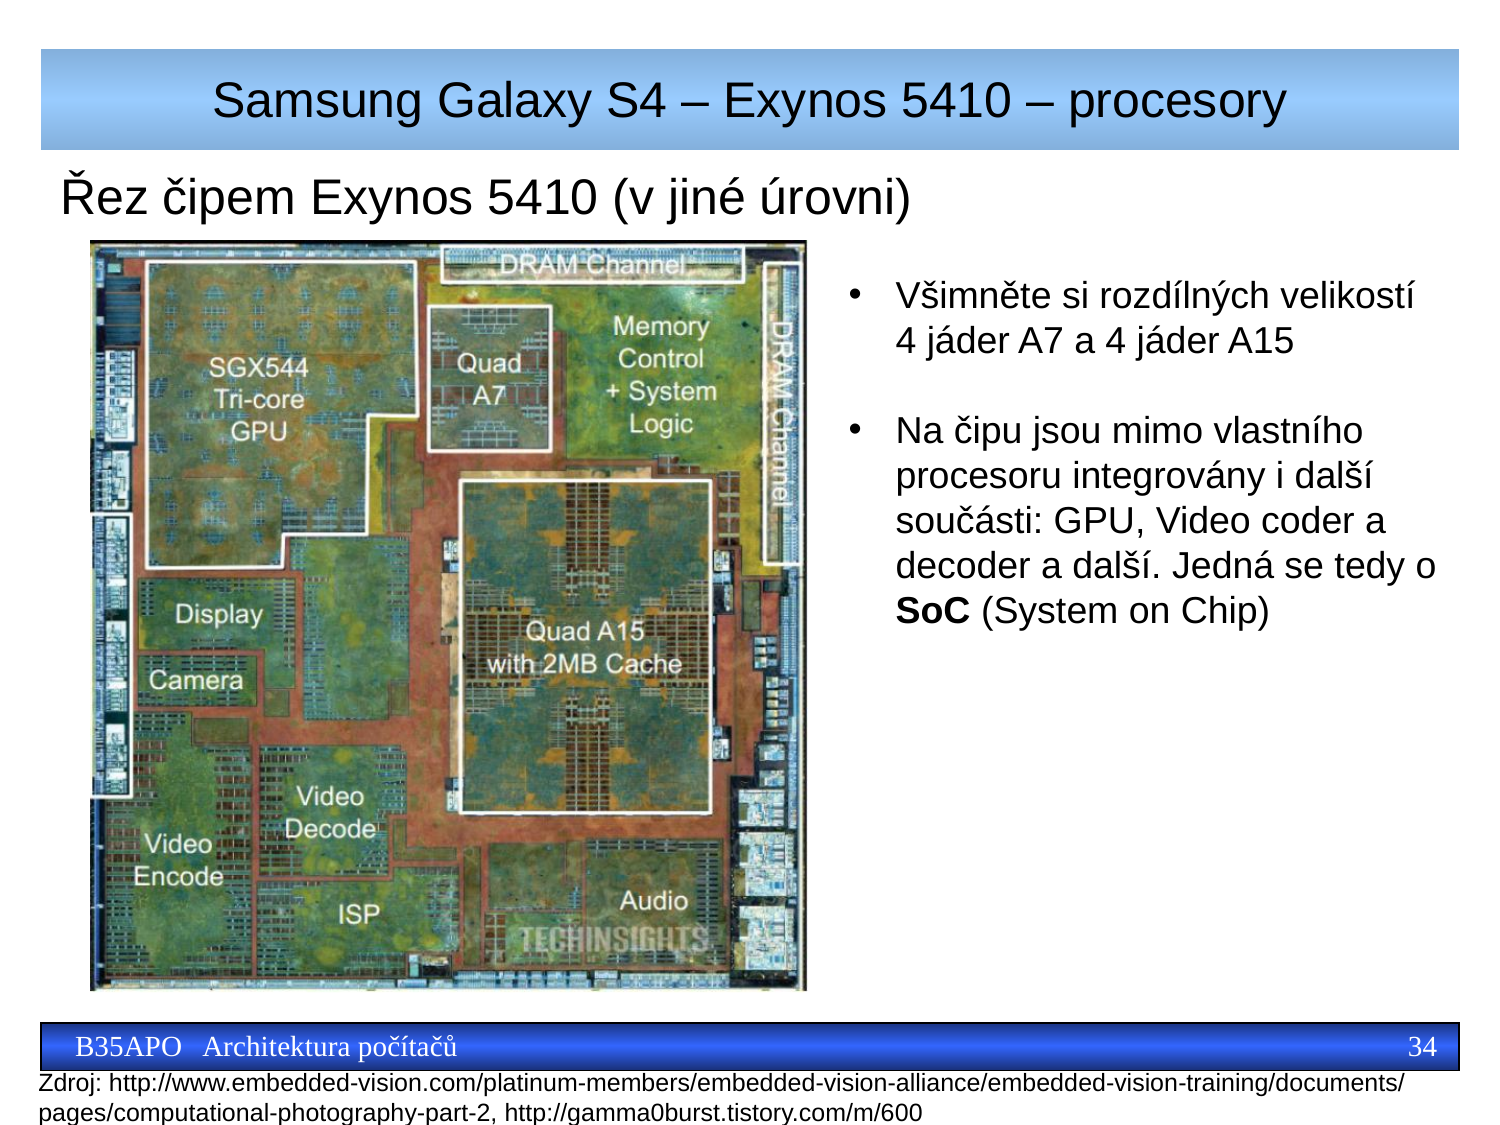

# Samsung Galaxy S4 – Exynos 5410 – procesory
Řez čipem Exynos 5410 (v jiné úrovni)
Všimněte si rozdílných velikostí
4 jáder A7 a 4 jáder A15
Na čipu jsou mimo vlastního procesoru integrovány i další součásti: GPU, Video coder a decoder a další. Jedná se tedy o SoC (System on Chip)
B35APO Architektura počítačů
34
Zdroj: http://www.embedded-vision.com/platinum-members/embedded-vision-alliance/embedded-vision-training/documents/pages/computational-photography-part-2, http://gamma0burst.tistory.com/m/600